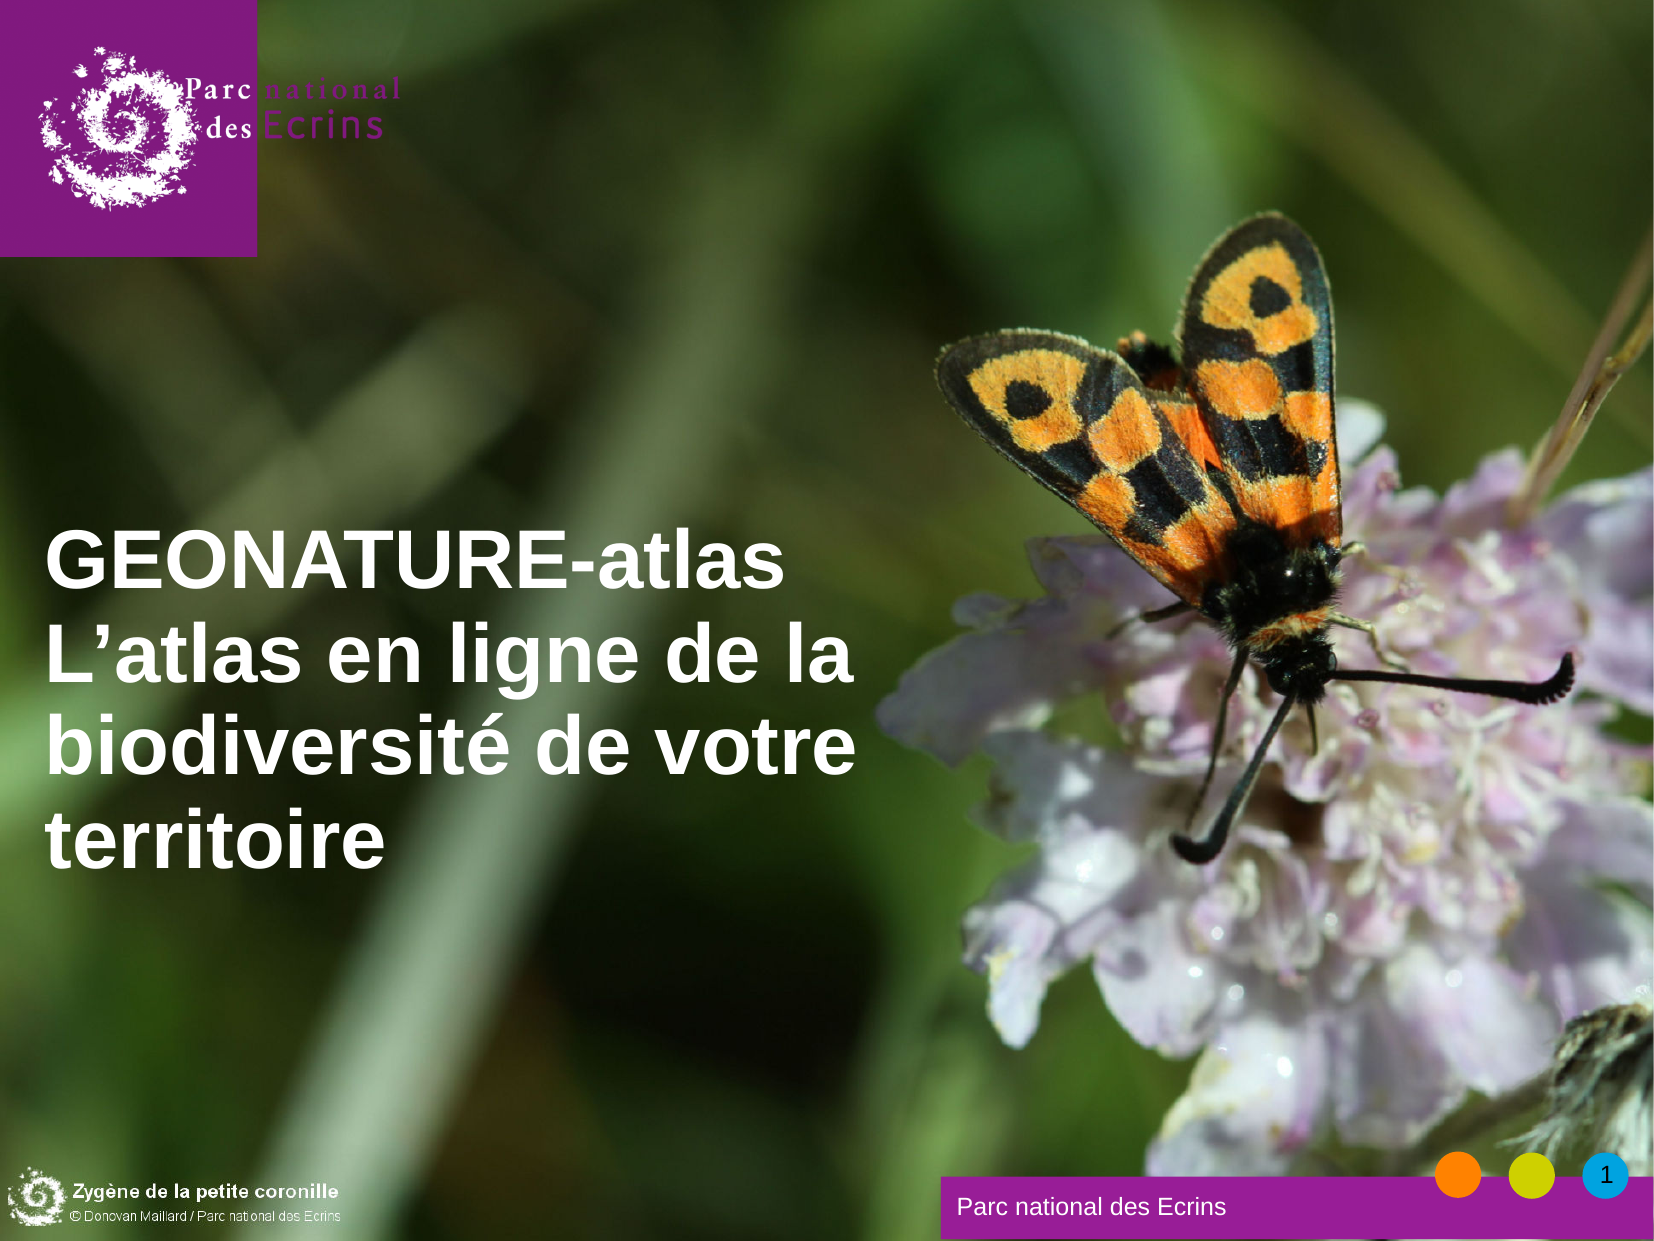

# GEONATURE-atlas L’atlas en ligne de la biodiversité de votre territoire